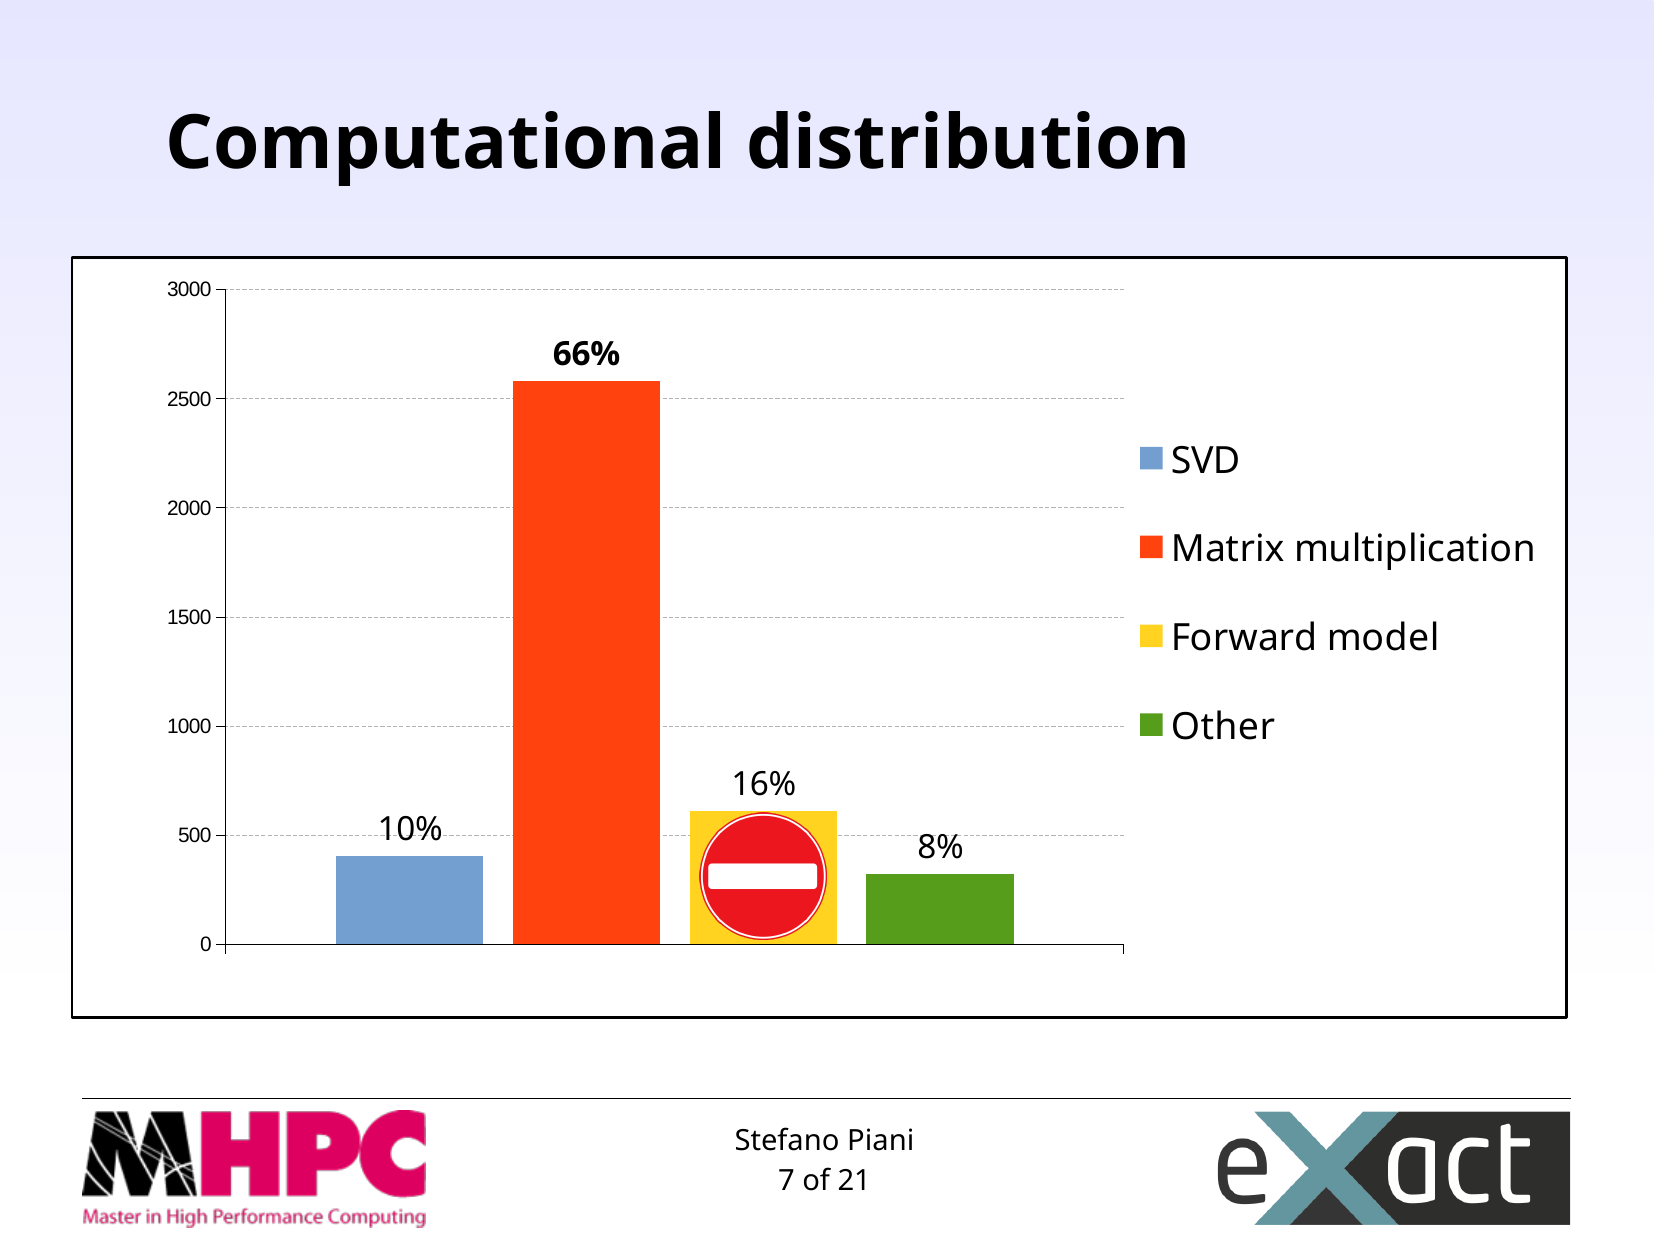

# Computational distribution
### Chart
| Category | SVD | Matrix multiplication | Forward model | Other |
|---|---|---|---|---|
| V. 0.0 | 406.541 | 2581.427 | 610.62 | 322.364107917 |
7